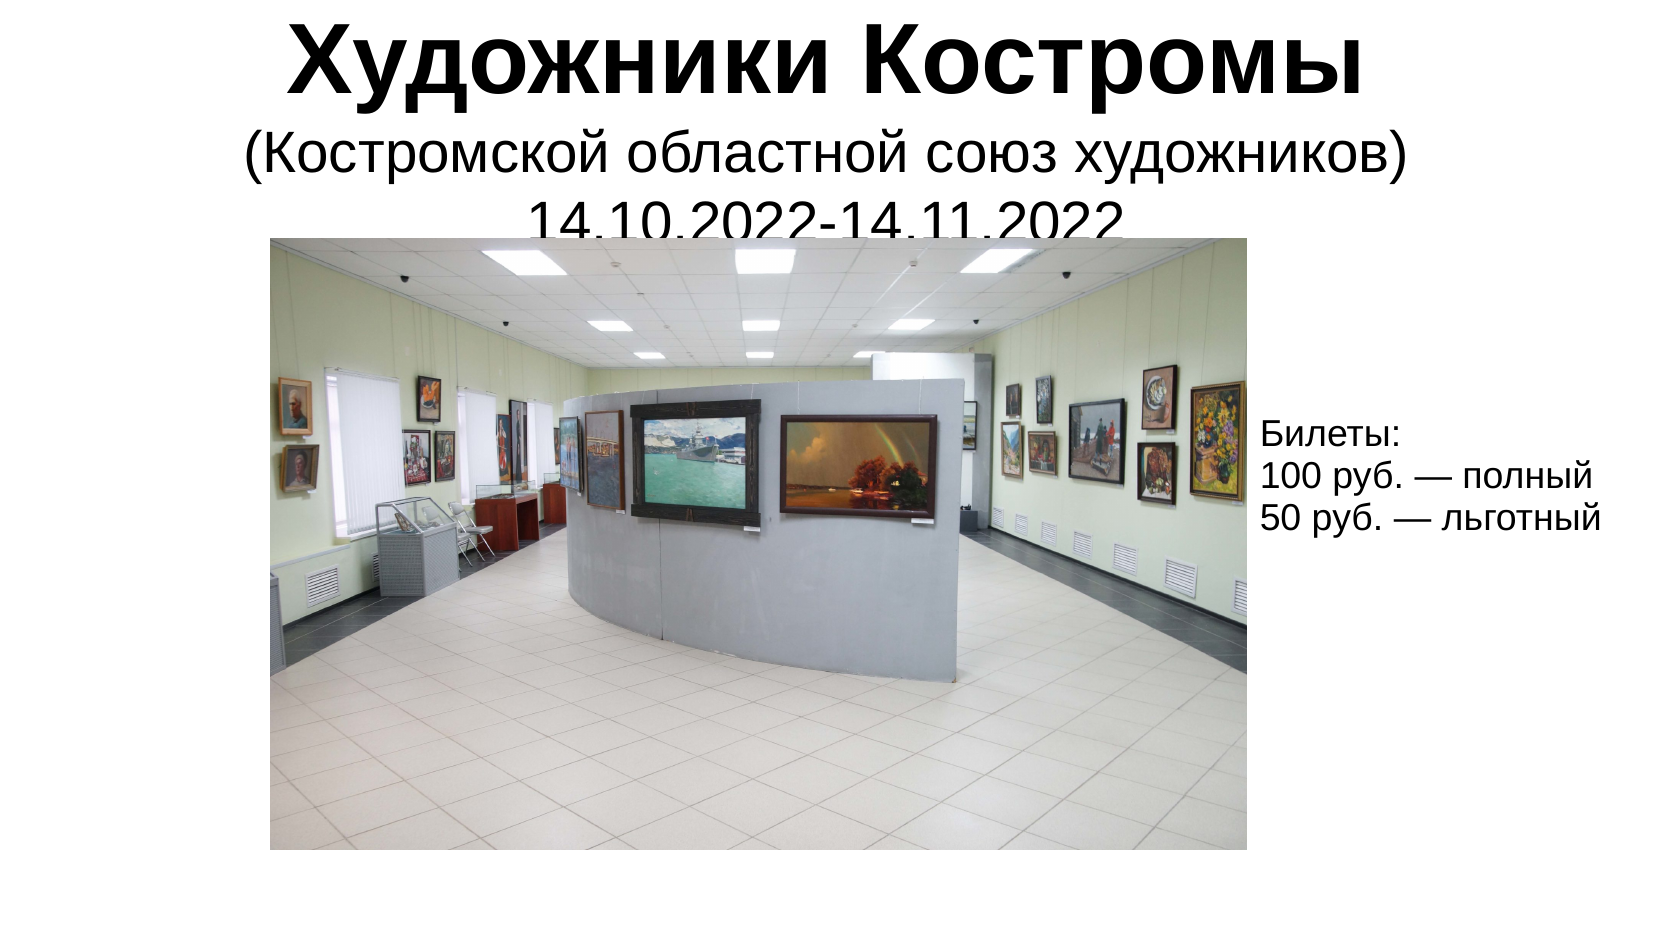

# Художники Костромы (Костромской областной союз художников) 14.10.2022-14.11.2022
Билеты:
100 руб. — полный
50 руб. — льготный